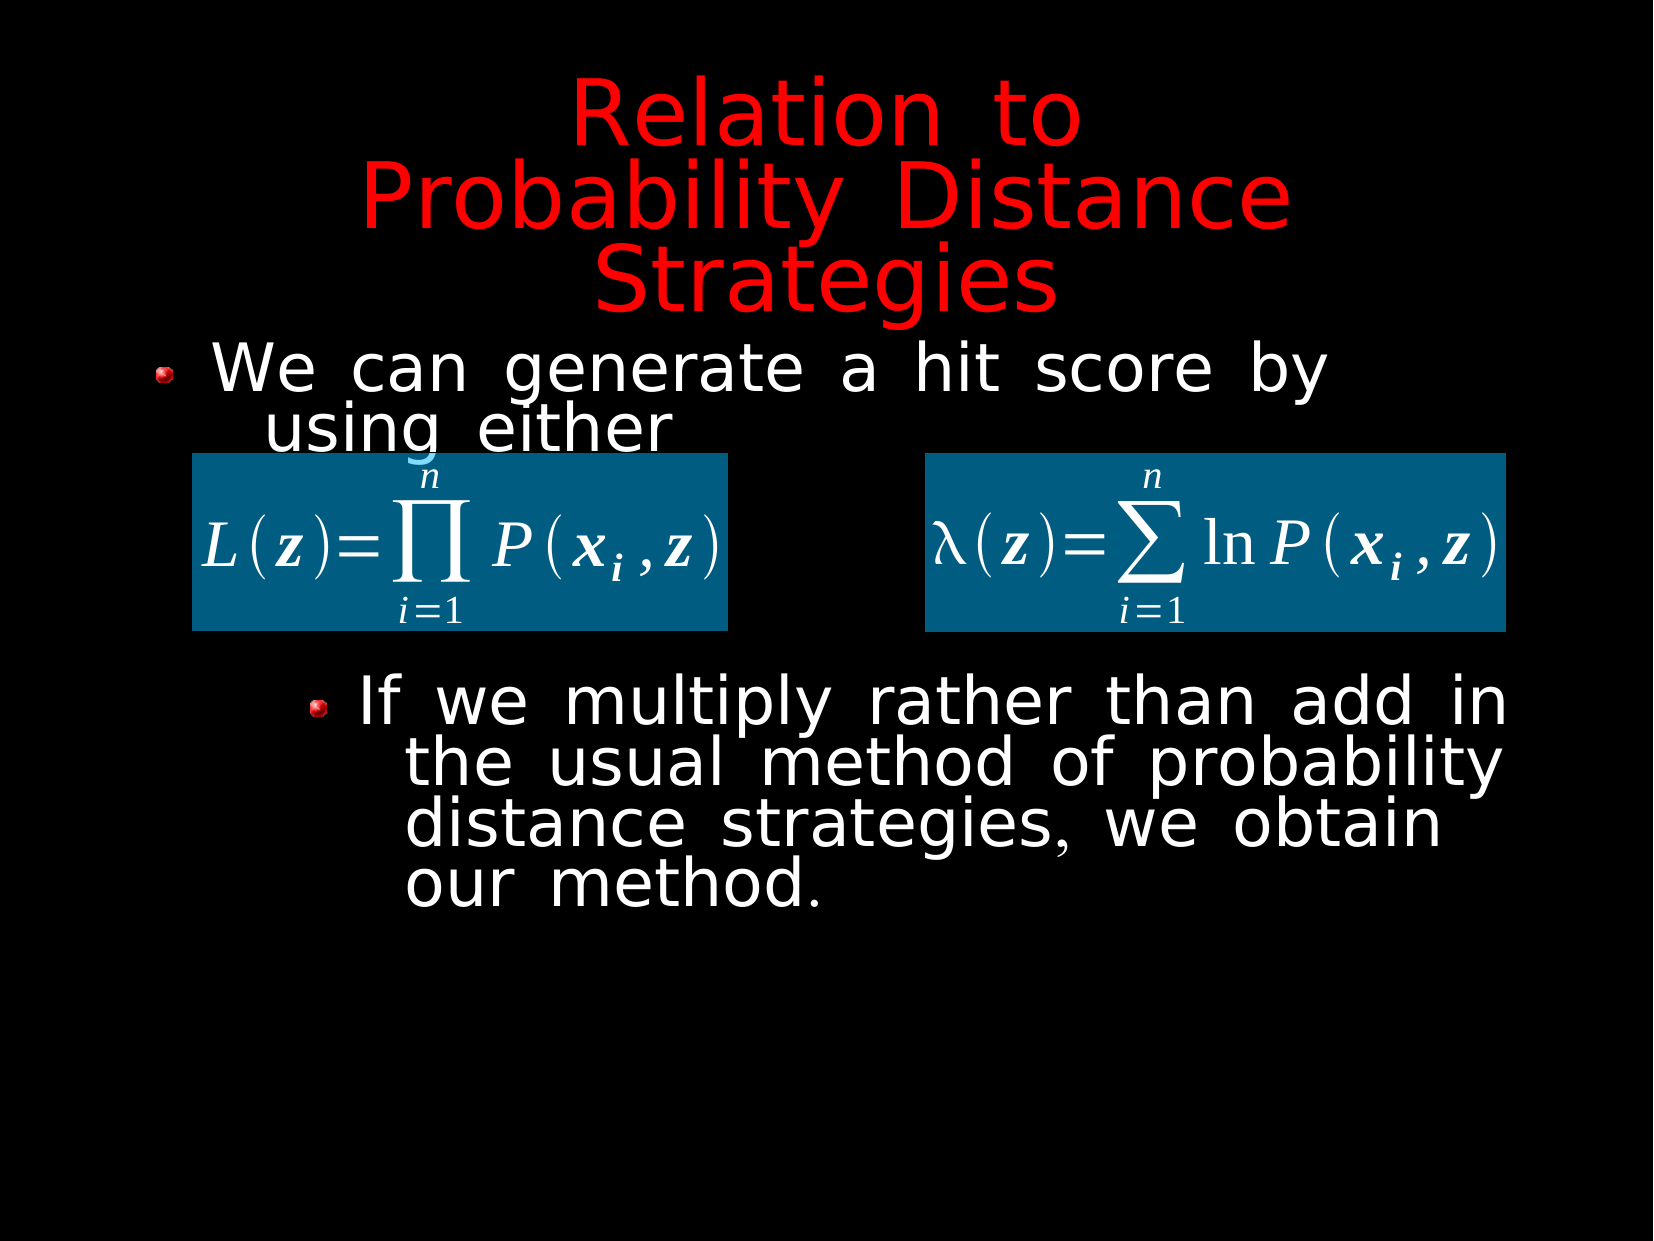

# Relation to Probability Distance Strategies
We can generate a hit score by using either
If we multiply rather than add in the usual method of probability distance strategies, we obtain our method.